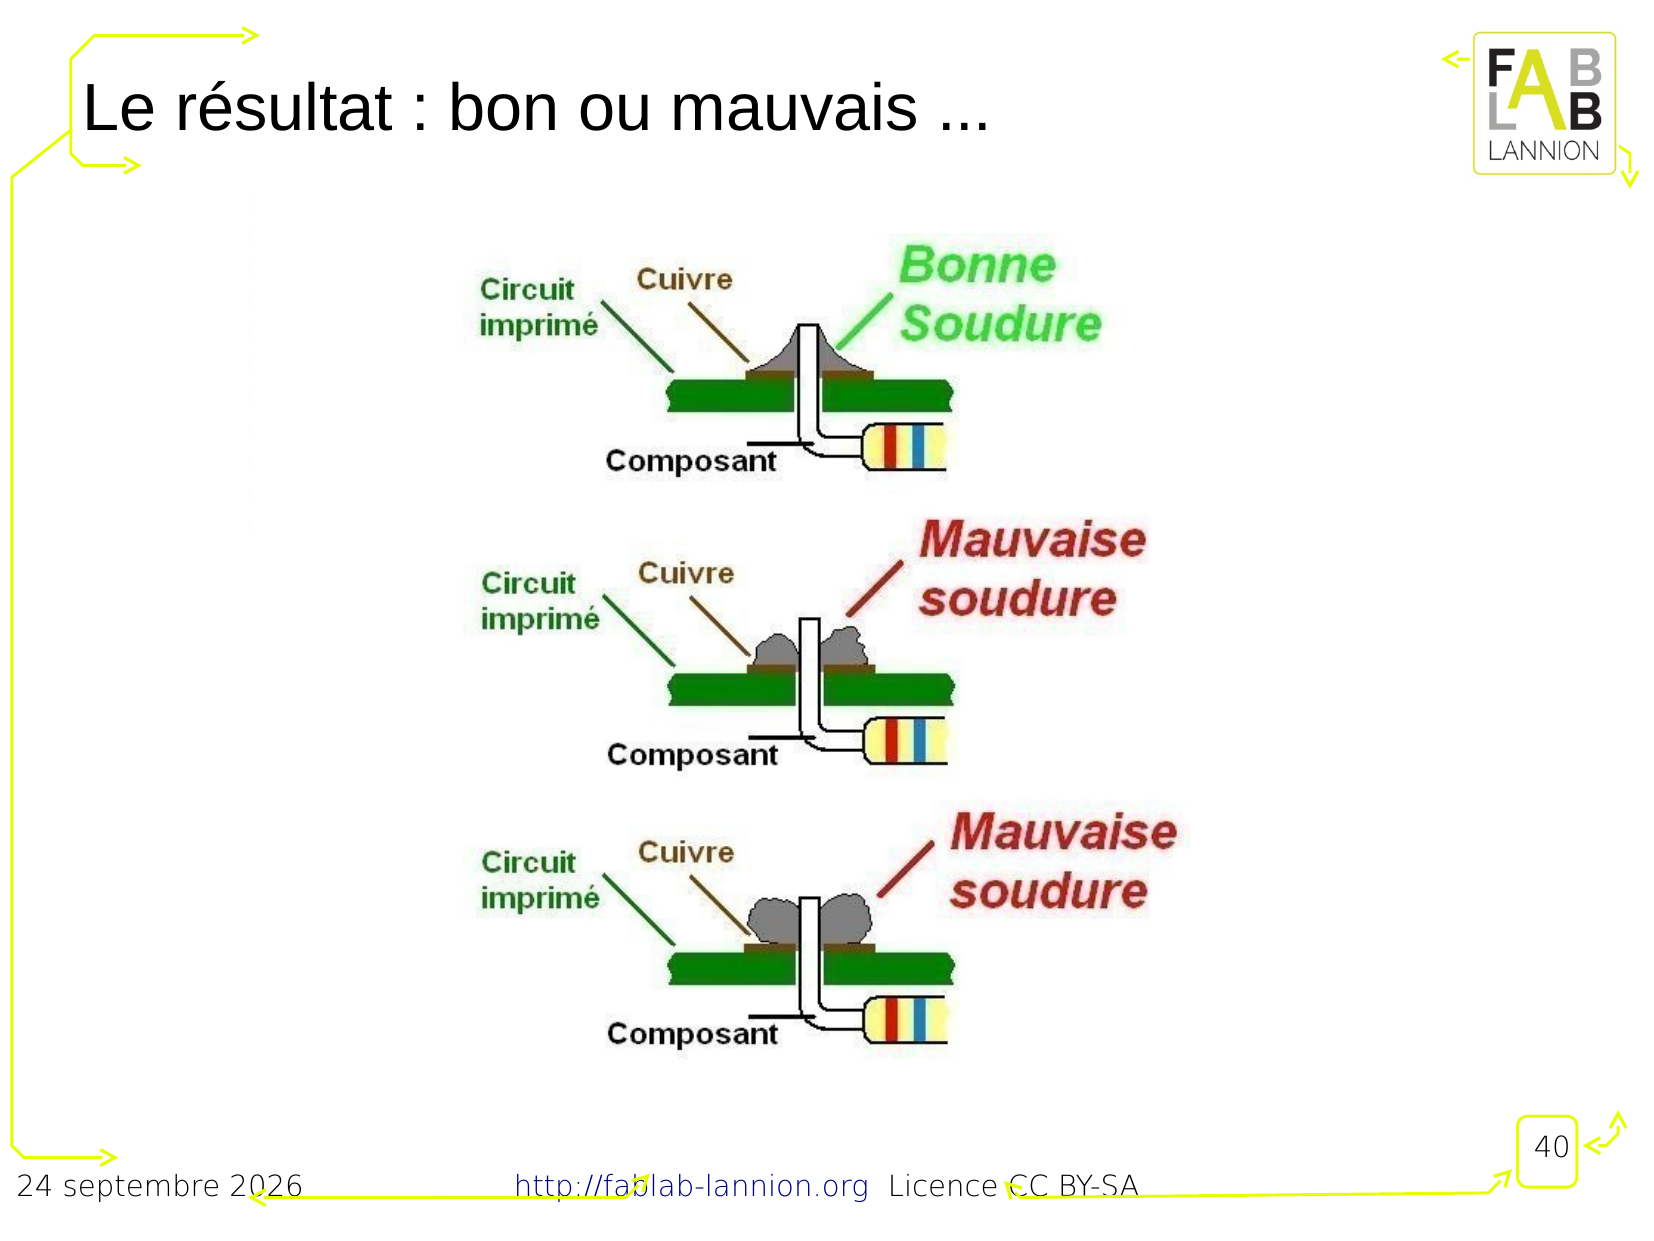

# Le résultat : bon ou mauvais ...
40